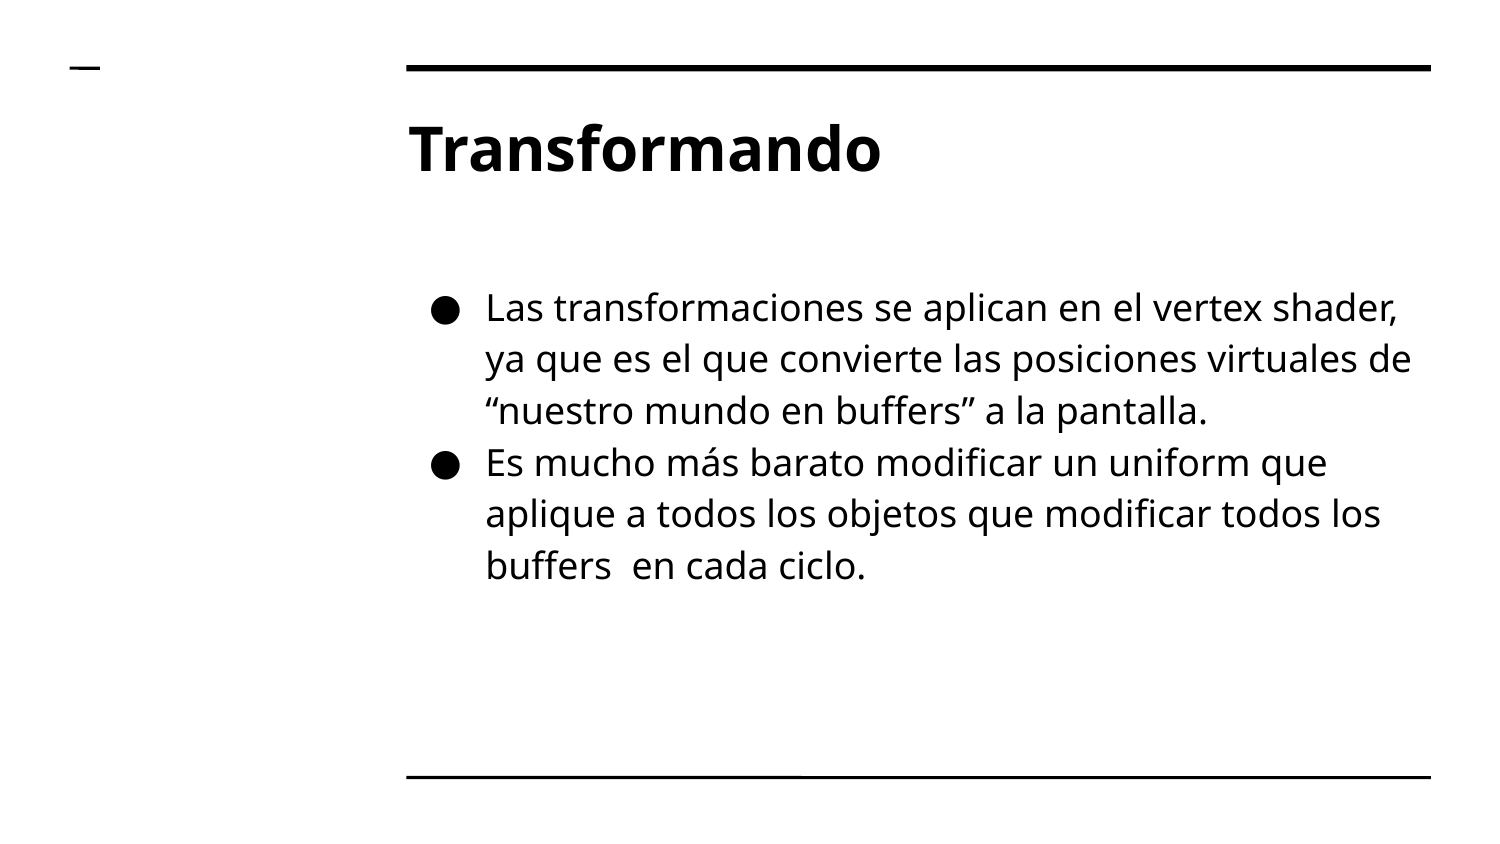

# Transformando
Las transformaciones se aplican en el vertex shader, ya que es el que convierte las posiciones virtuales de “nuestro mundo en buffers” a la pantalla.
Es mucho más barato modificar un uniform que aplique a todos los objetos que modificar todos los buffers en cada ciclo.